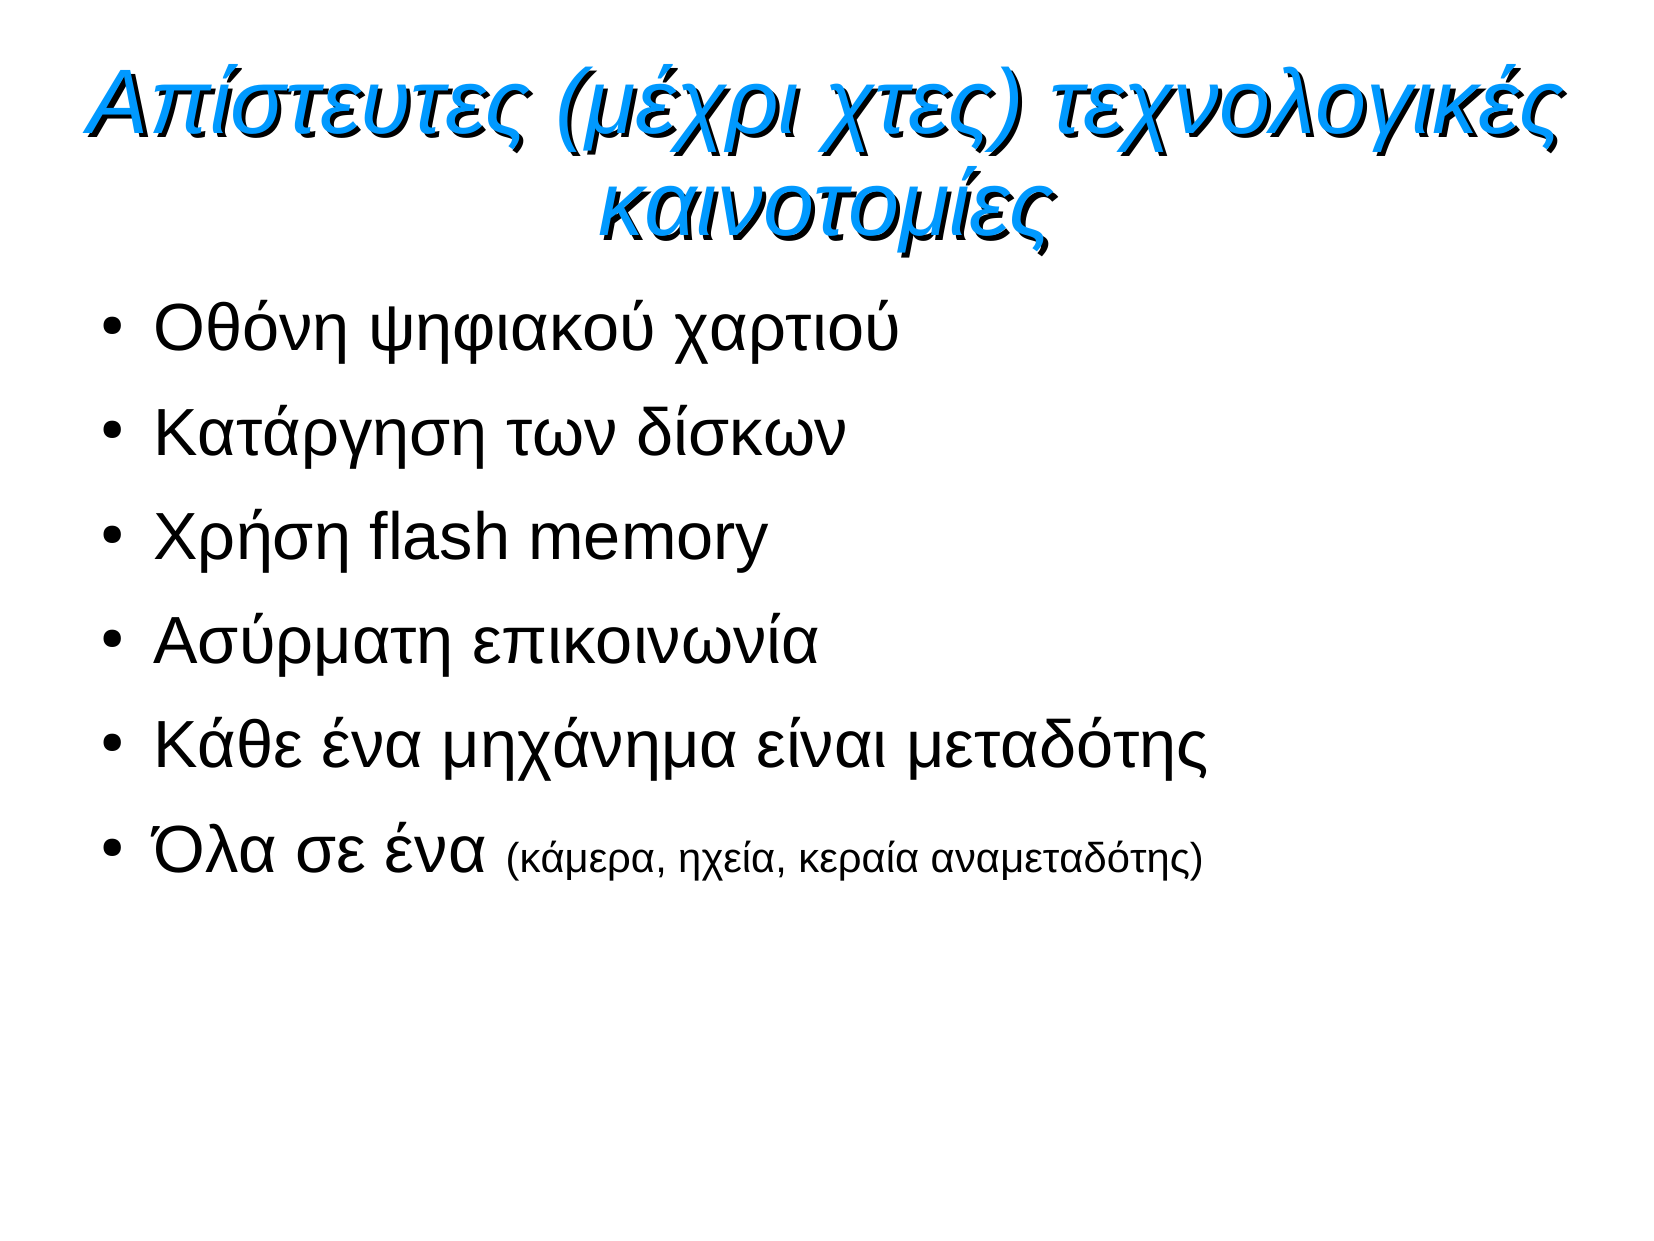

# Απίστευτες (μέχρι χτες) τεχνολογικές καινοτομίες
Οθόνη ψηφιακού χαρτιού
Κατάργηση των δίσκων
Χρήση flash memory
Ασύρματη επικοινωνία
Κάθε ένα μηχάνημα είναι μεταδότης
Όλα σε ένα (κάμερα, ηχεία, κεραία αναμεταδότης)